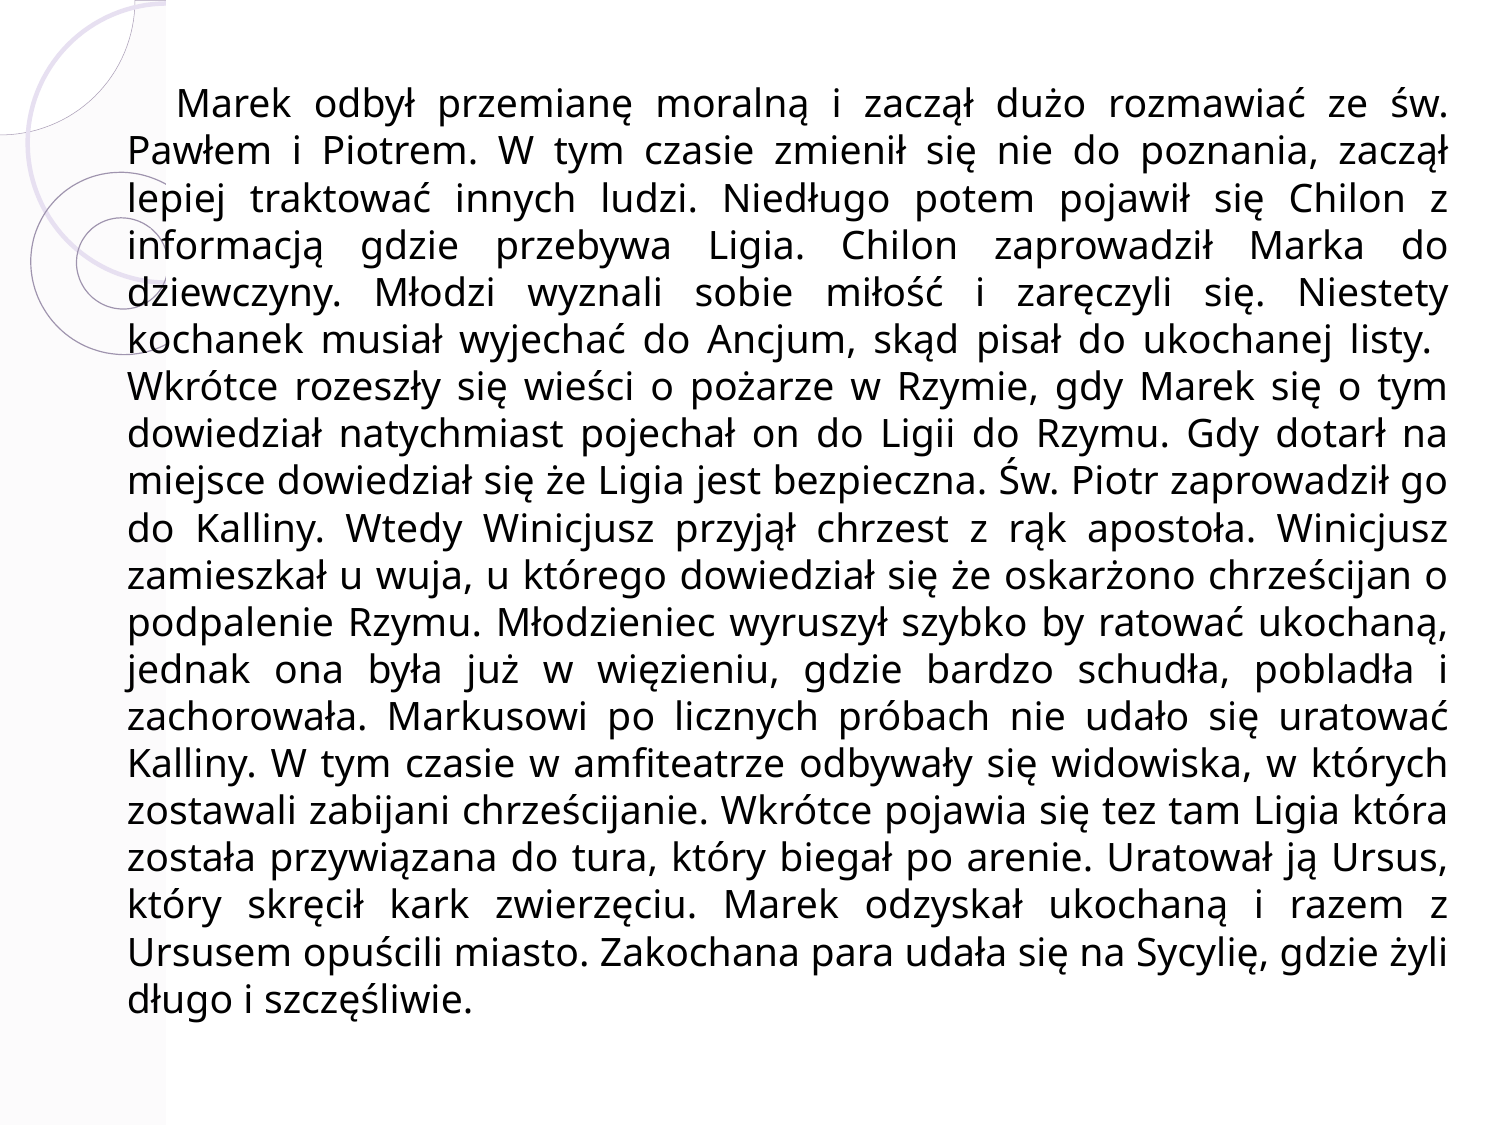

#
	Marek odbył przemianę moralną i zaczął dużo rozmawiać ze św. Pawłem i Piotrem. W tym czasie zmienił się nie do poznania, zaczął lepiej traktować innych ludzi. Niedługo potem pojawił się Chilon z informacją gdzie przebywa Ligia. Chilon zaprowadził Marka do dziewczyny. Młodzi wyznali sobie miłość i zaręczyli się. Niestety kochanek musiał wyjechać do Ancjum, skąd pisał do ukochanej listy. Wkrótce rozeszły się wieści o pożarze w Rzymie, gdy Marek się o tym dowiedział natychmiast pojechał on do Ligii do Rzymu. Gdy dotarł na miejsce dowiedział się że Ligia jest bezpieczna. Św. Piotr zaprowadził go do Kalliny. Wtedy Winicjusz przyjął chrzest z rąk apostoła. Winicjusz zamieszkał u wuja, u którego dowiedział się że oskarżono chrześcijan o podpalenie Rzymu. Młodzieniec wyruszył szybko by ratować ukochaną, jednak ona była już w więzieniu, gdzie bardzo schudła, pobladła i zachorowała. Markusowi po licznych próbach nie udało się uratować Kalliny. W tym czasie w amfiteatrze odbywały się widowiska, w których zostawali zabijani chrześcijanie. Wkrótce pojawia się tez tam Ligia która została przywiązana do tura, który biegał po arenie. Uratował ją Ursus, który skręcił kark zwierzęciu. Marek odzyskał ukochaną i razem z Ursusem opuścili miasto. Zakochana para udała się na Sycylię, gdzie żyli długo i szczęśliwie.